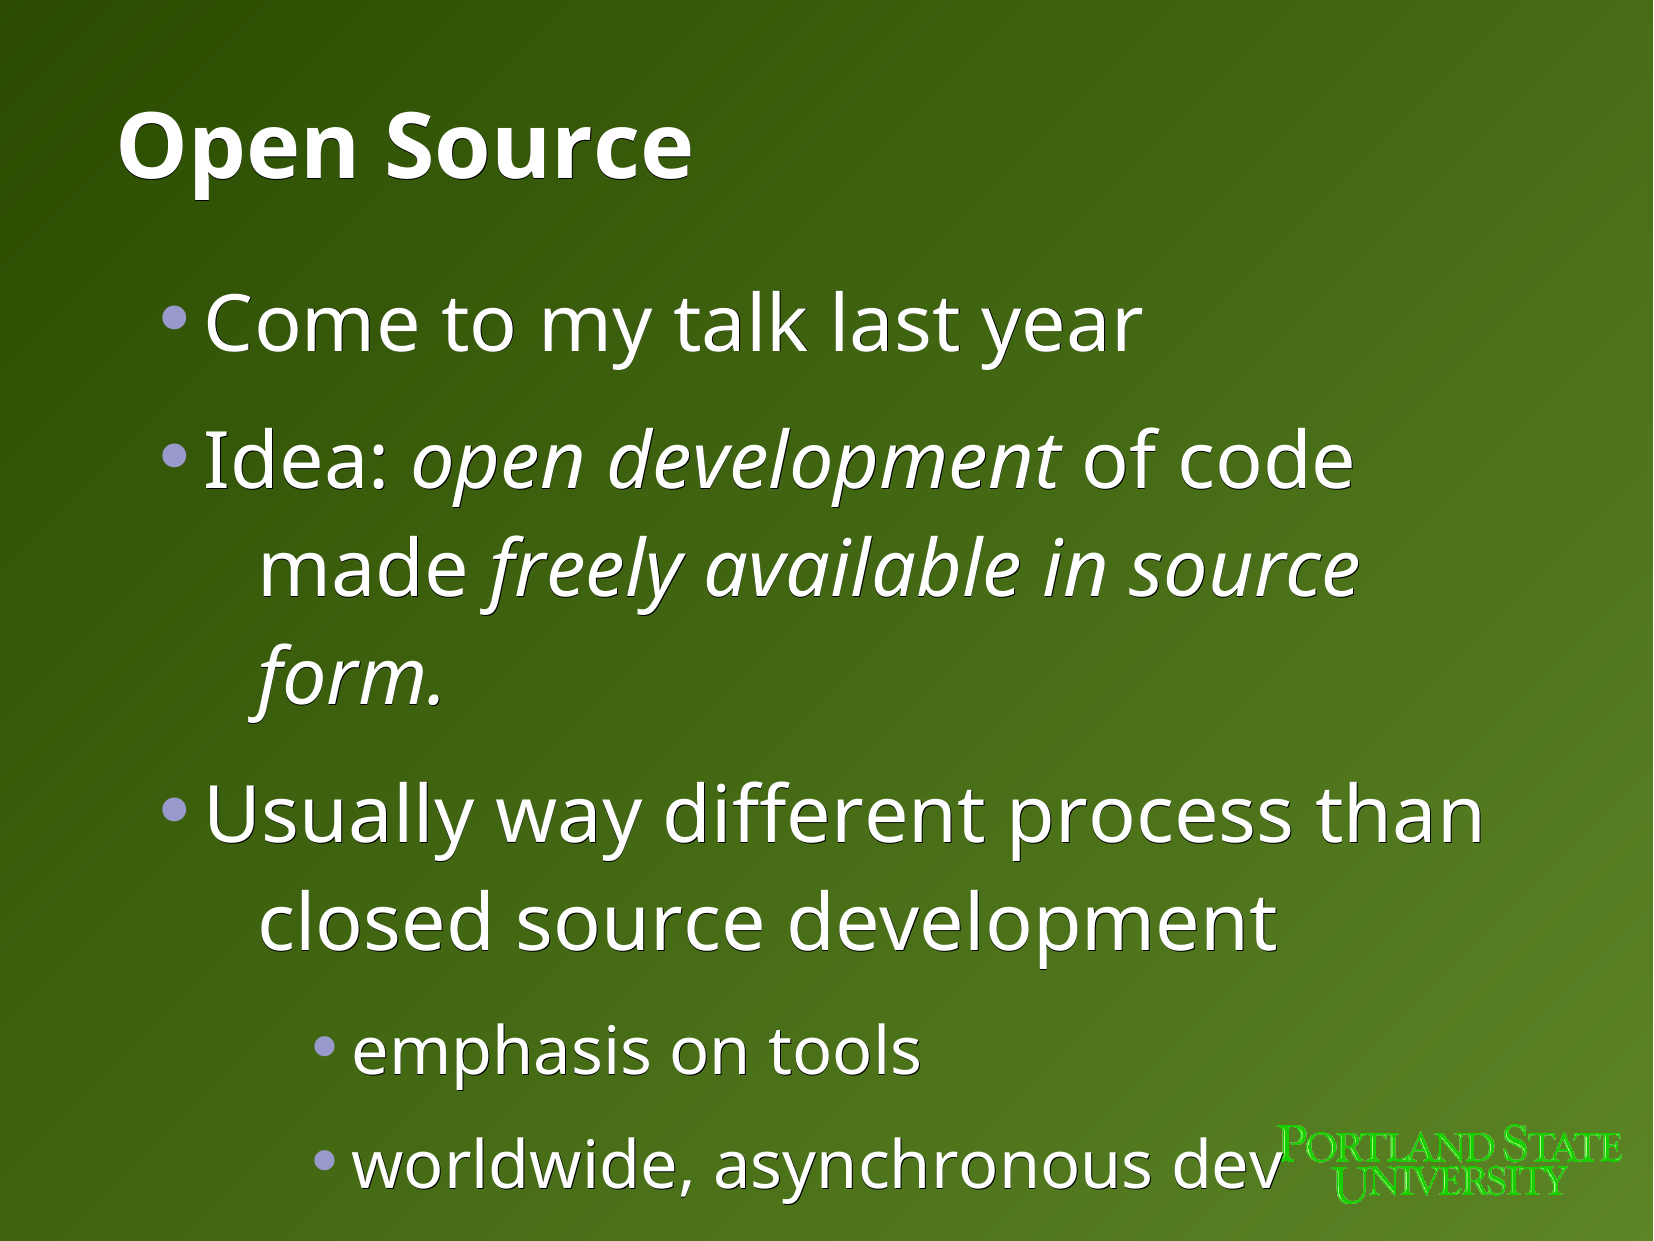

# Open Source
Come to my talk last year
Idea: open development of code made freely available in source form.
Usually way different process than closed source development
emphasis on tools
worldwide, asynchronous dev
community